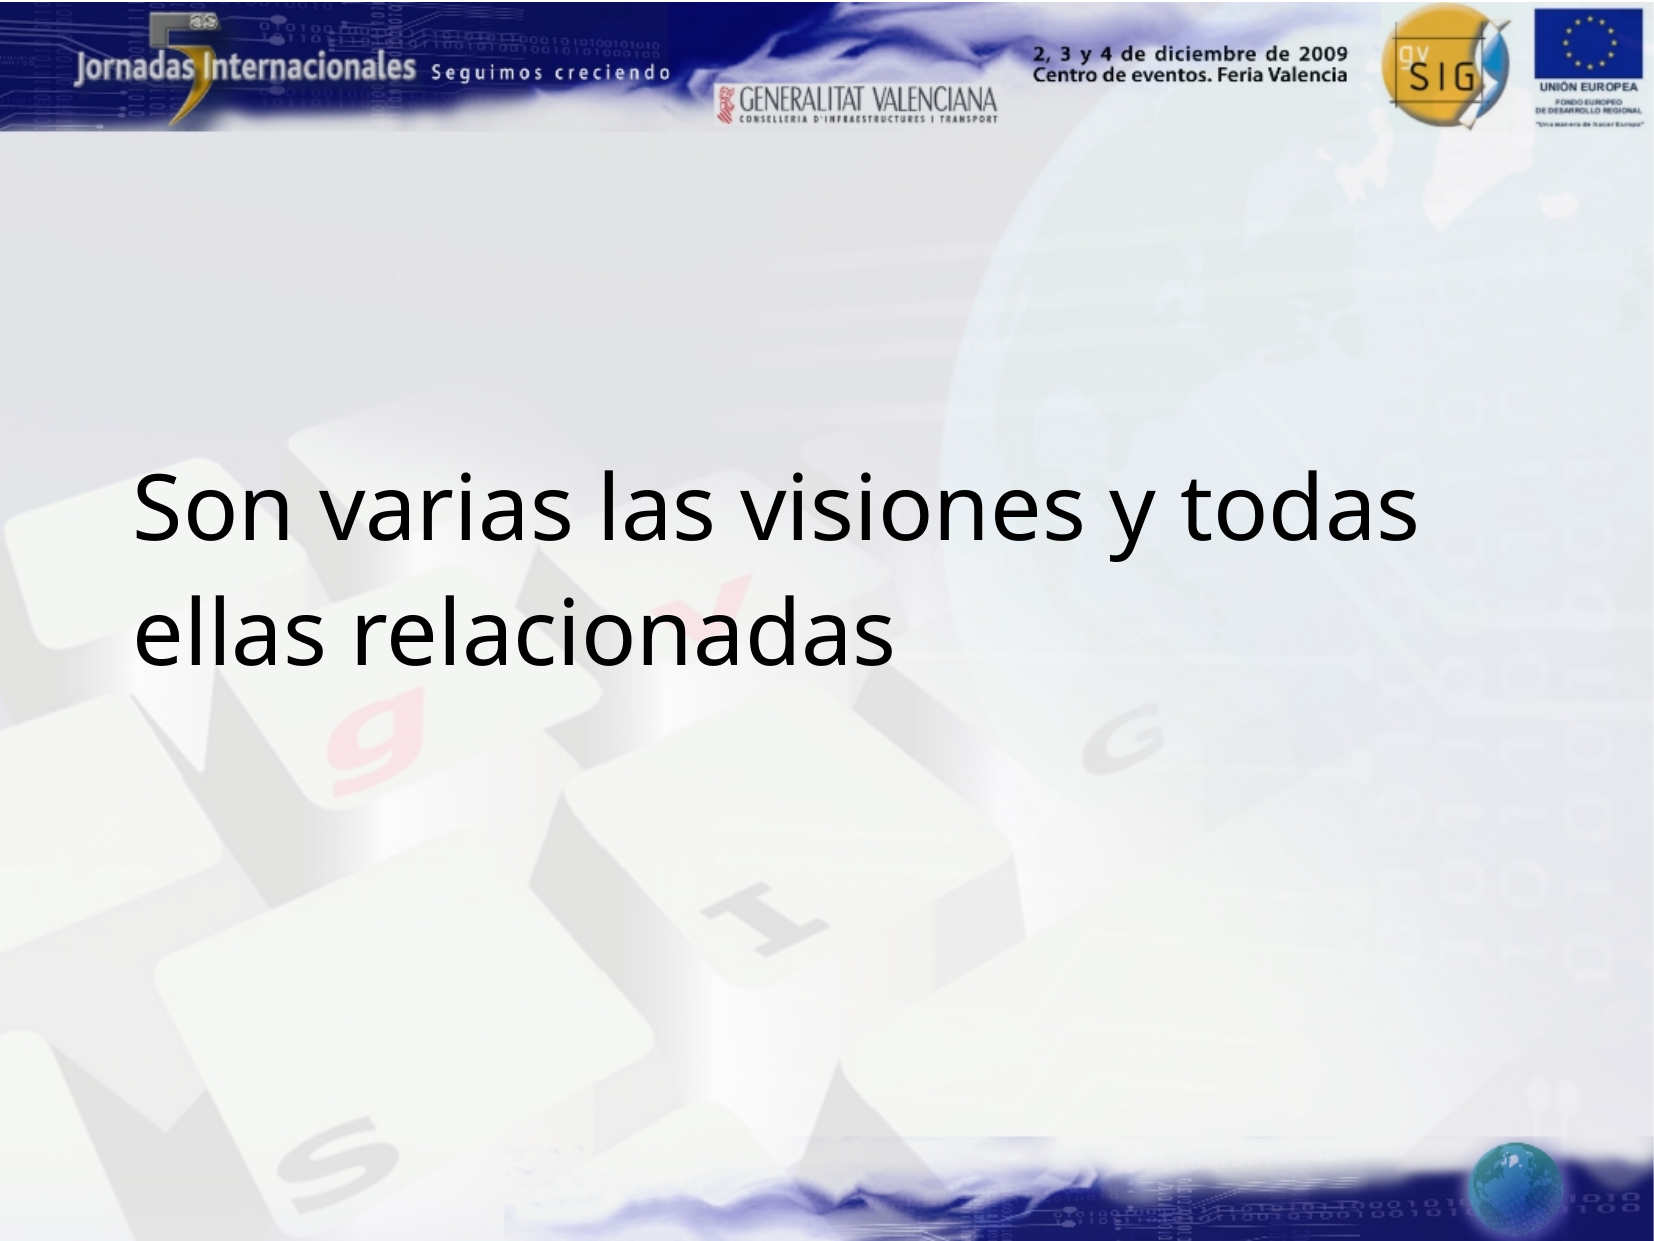

Son varias las visiones y todas ellas relacionadas